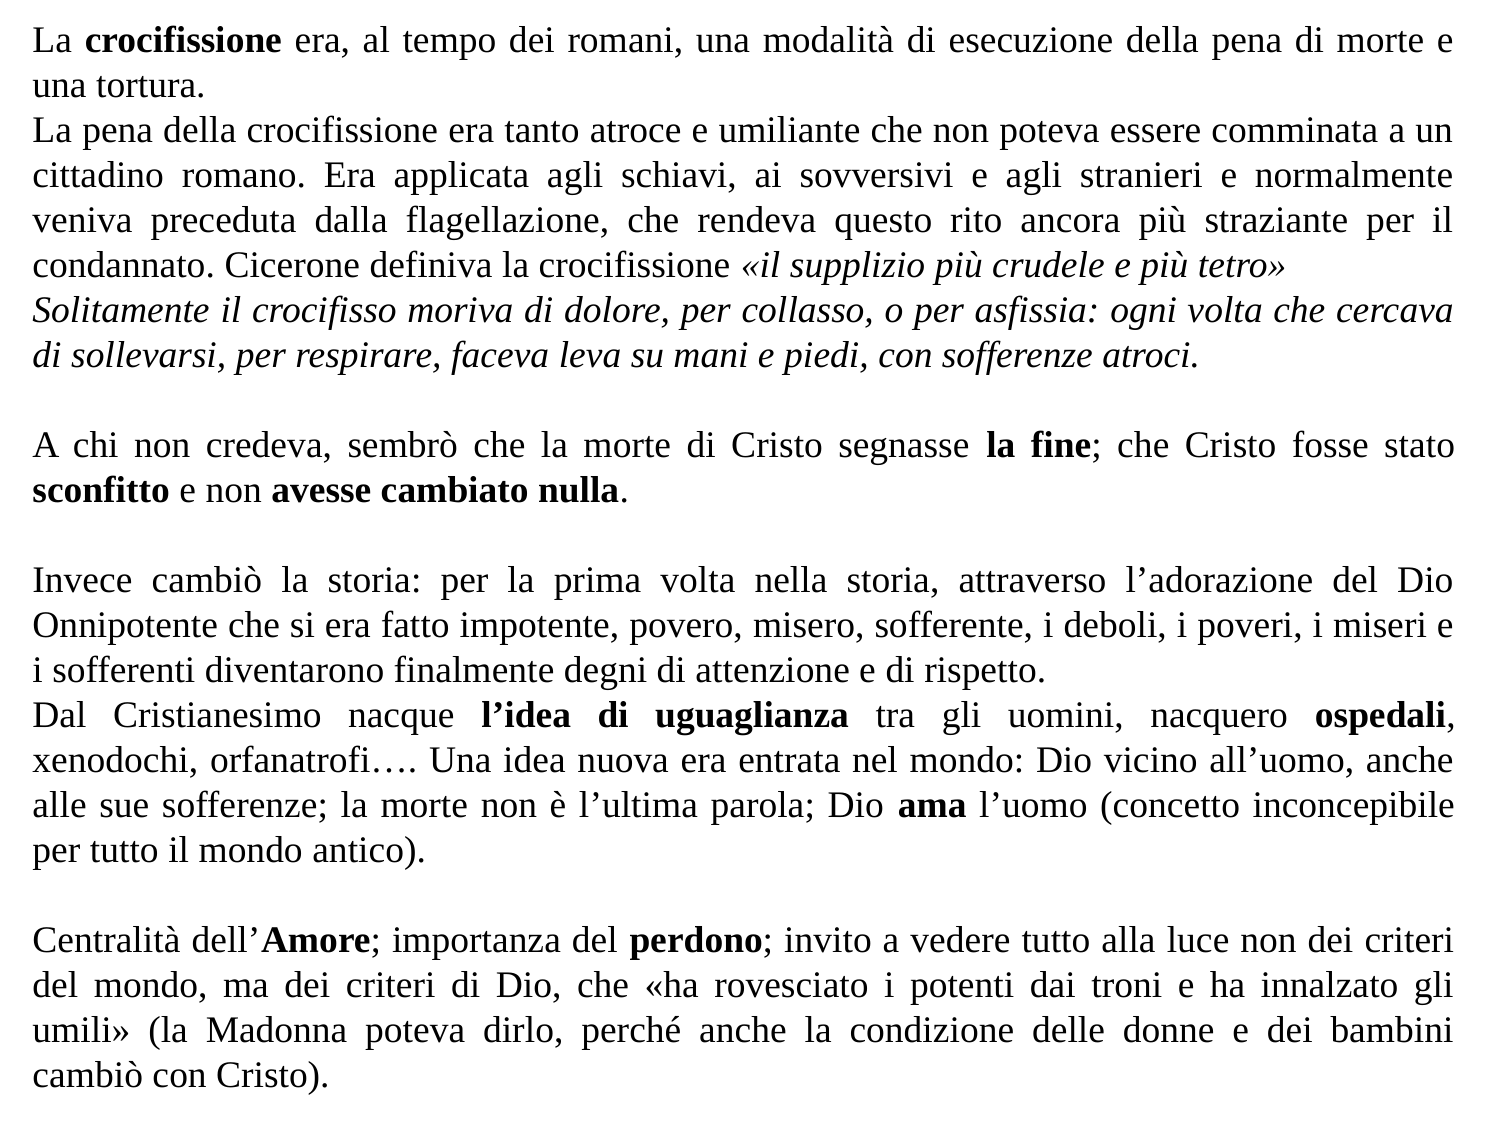

La crocifissione era, al tempo dei romani, una modalità di esecuzione della pena di morte e una tortura.
La pena della crocifissione era tanto atroce e umiliante che non poteva essere comminata a un cittadino romano. Era applicata agli schiavi, ai sovversivi e agli stranieri e normalmente veniva preceduta dalla flagellazione, che rendeva questo rito ancora più straziante per il condannato. Cicerone definiva la crocifissione «il supplizio più crudele e più tetro»
Solitamente il crocifisso moriva di dolore, per collasso, o per asfissia: ogni volta che cercava di sollevarsi, per respirare, faceva leva su mani e piedi, con sofferenze atroci.
A chi non credeva, sembrò che la morte di Cristo segnasse la fine; che Cristo fosse stato sconfitto e non avesse cambiato nulla.
Invece cambiò la storia: per la prima volta nella storia, attraverso l’adorazione del Dio Onnipotente che si era fatto impotente, povero, misero, sofferente, i deboli, i poveri, i miseri e i sofferenti diventarono finalmente degni di attenzione e di rispetto.
Dal Cristianesimo nacque l’idea di uguaglianza tra gli uomini, nacquero ospedali, xenodochi, orfanatrofi…. Una idea nuova era entrata nel mondo: Dio vicino all’uomo, anche alle sue sofferenze; la morte non è l’ultima parola; Dio ama l’uomo (concetto inconcepibile per tutto il mondo antico).
Centralità dell’Amore; importanza del perdono; invito a vedere tutto alla luce non dei criteri del mondo, ma dei criteri di Dio, che «ha rovesciato i potenti dai troni e ha innalzato gli umili» (la Madonna poteva dirlo, perché anche la condizione delle donne e dei bambini cambiò con Cristo).